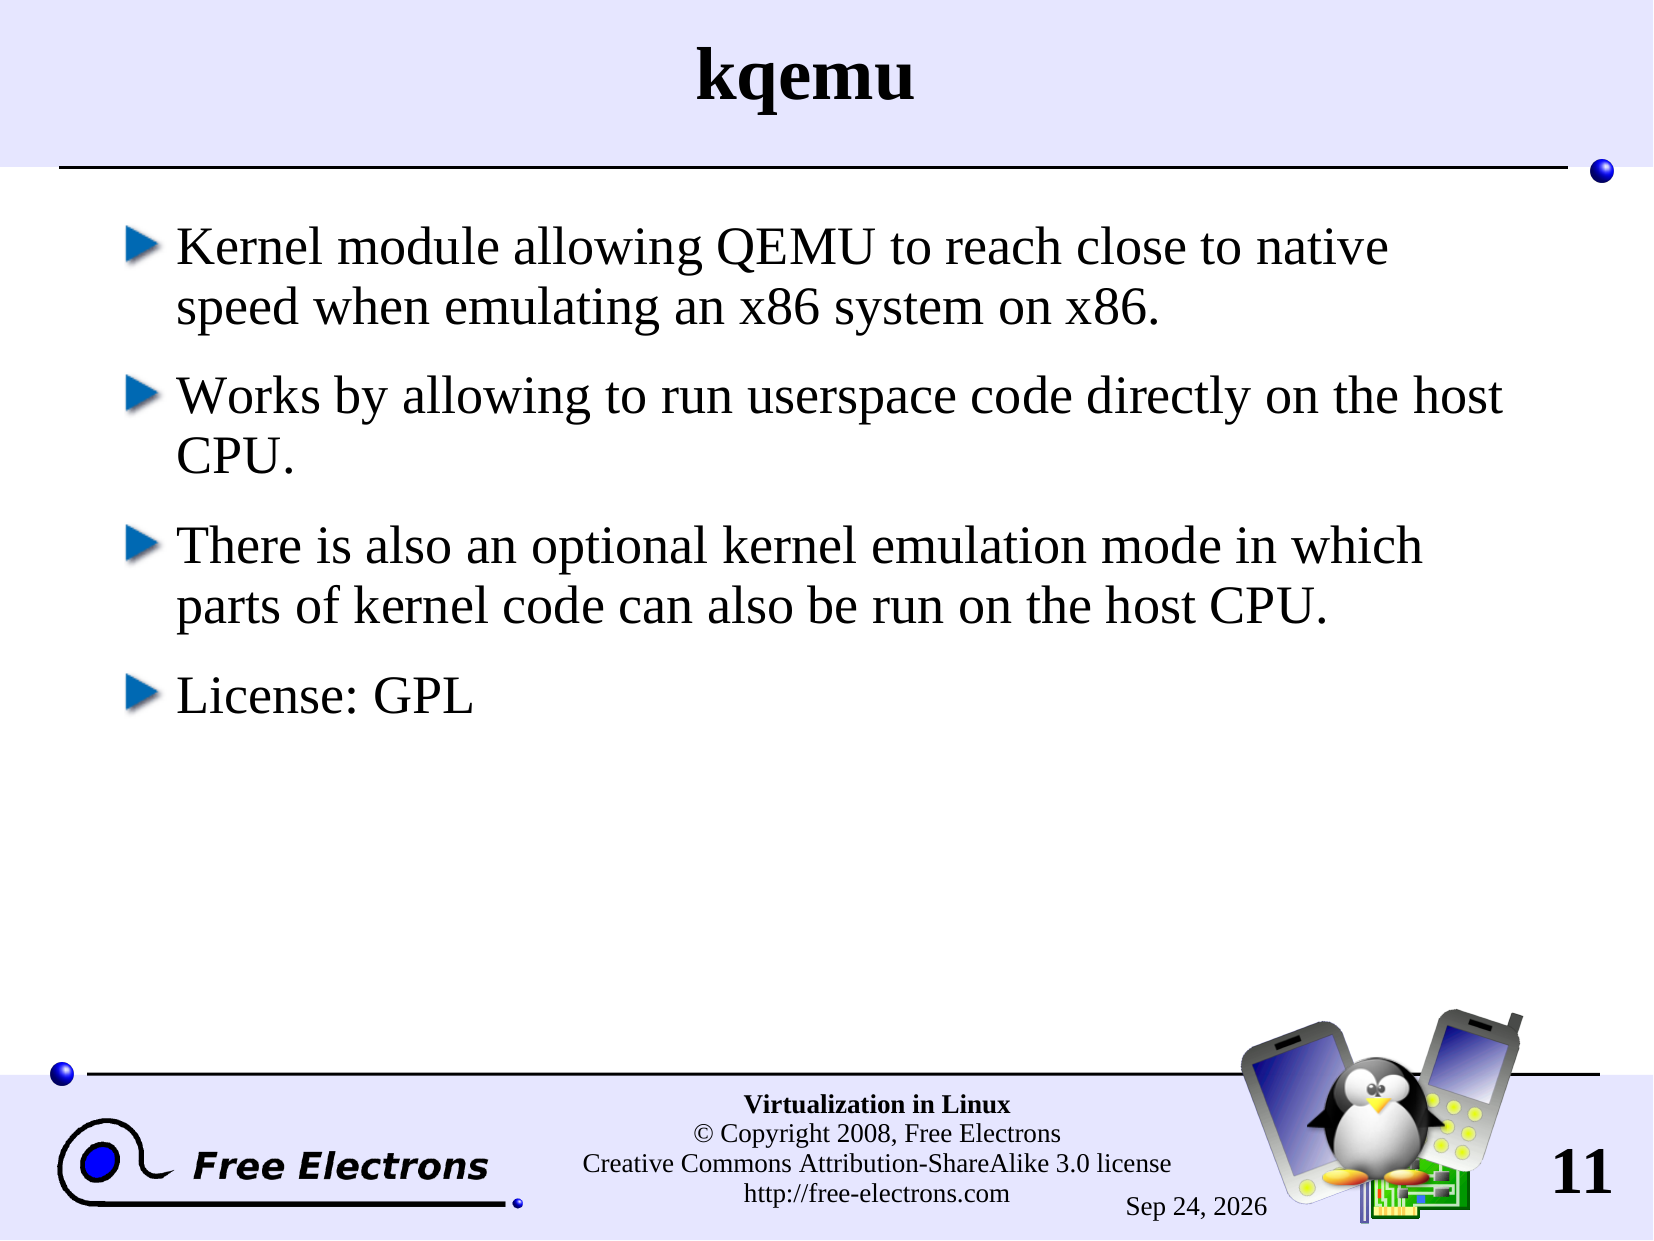

# kqemu
Kernel module allowing QEMU to reach close to native speed when emulating an x86 system on x86.
Works by allowing to run userspace code directly on the host CPU.
There is also an optional kernel emulation mode in which parts of kernel code can also be run on the host CPU.
License: GPL